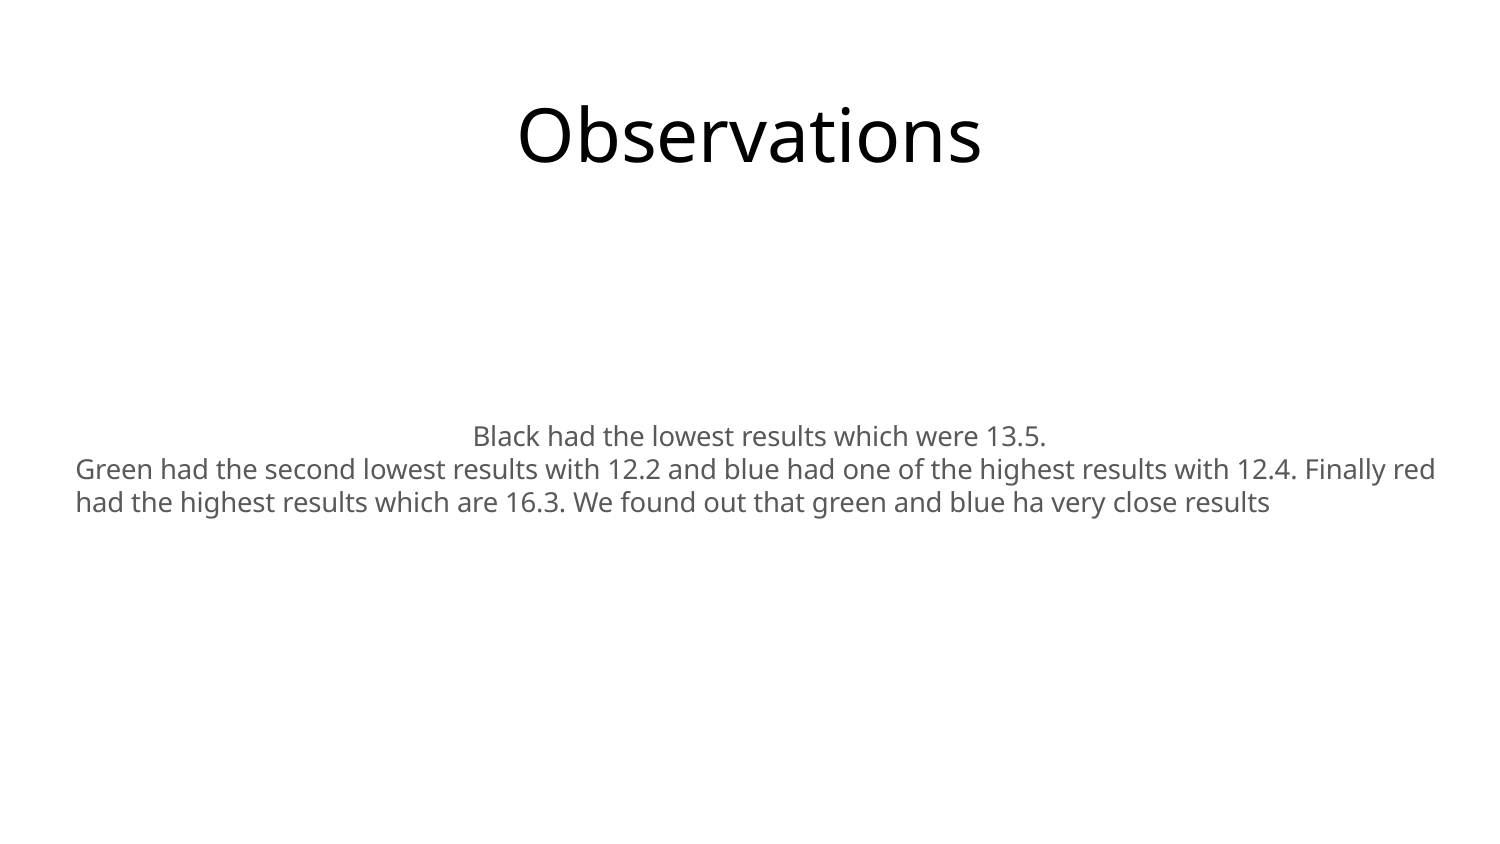

# Observations
Black had the lowest results which were 13.5.
Green had the second lowest results with 12.2 and blue had one of the highest results with 12.4. Finally red had the highest results which are 16.3. We found out that green and blue ha very close results